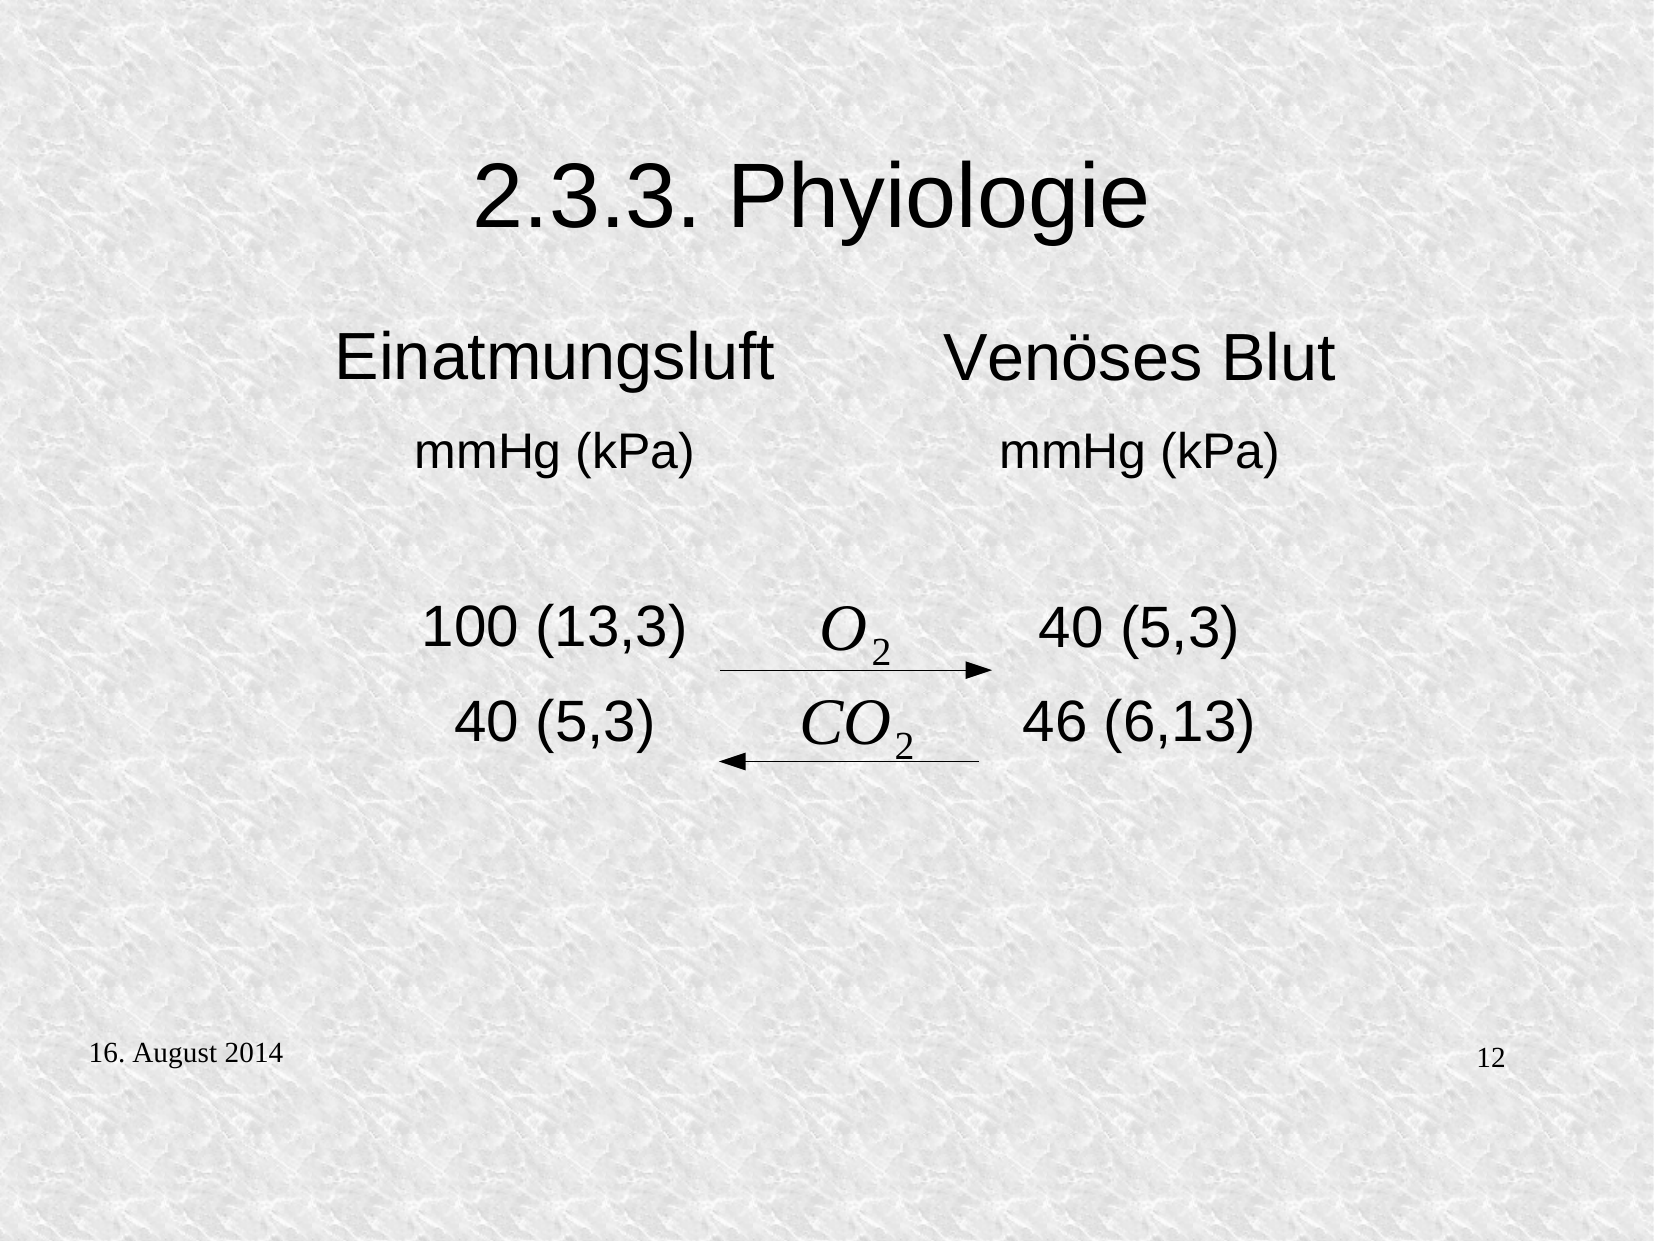

# 2.3.3. Phyiologie
Einatmungsluft
mmHg (kPa)
100 (13,3)
40 (5,3)
Venöses Blut
mmHg (kPa)
40 (5,3)
46 (6,13)
16. August 2014
12